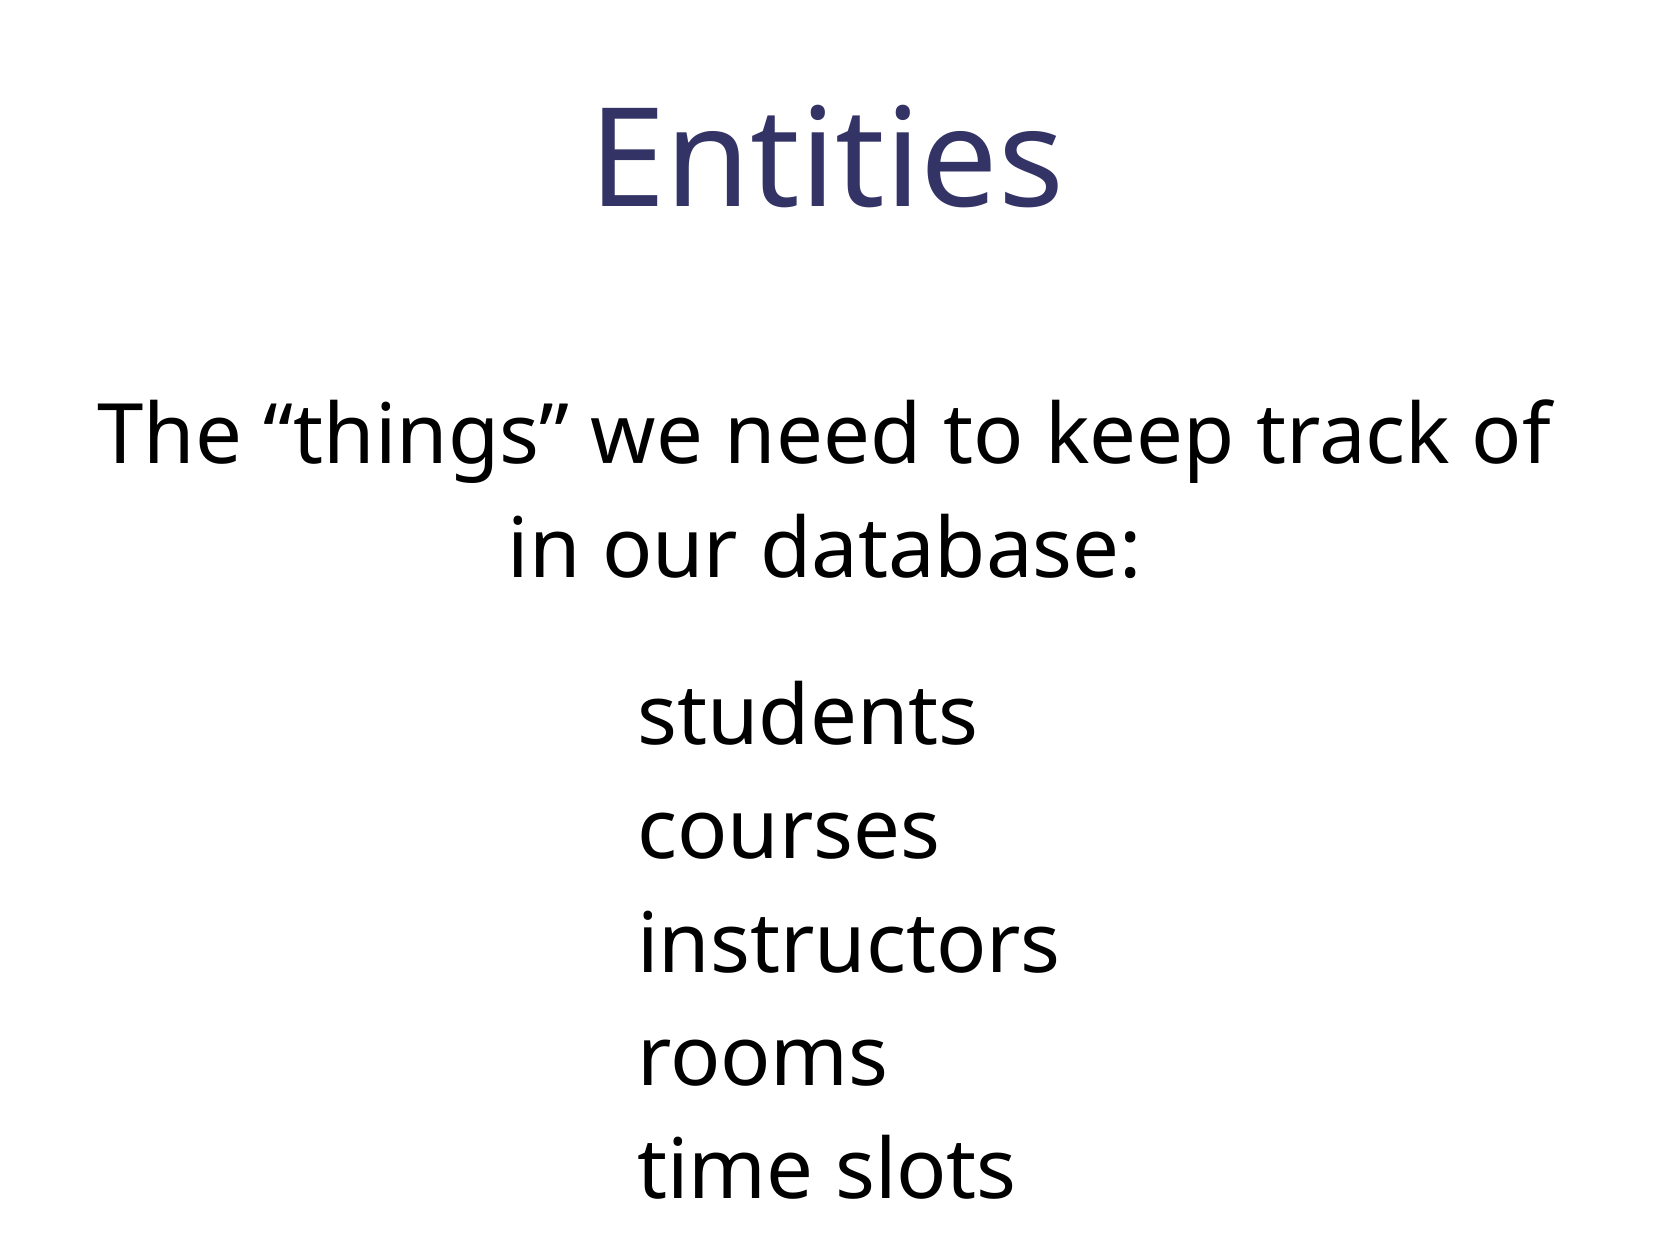

# Entities
The “things” we need to keep track of in our database:
students
courses
instructors
rooms
time slots